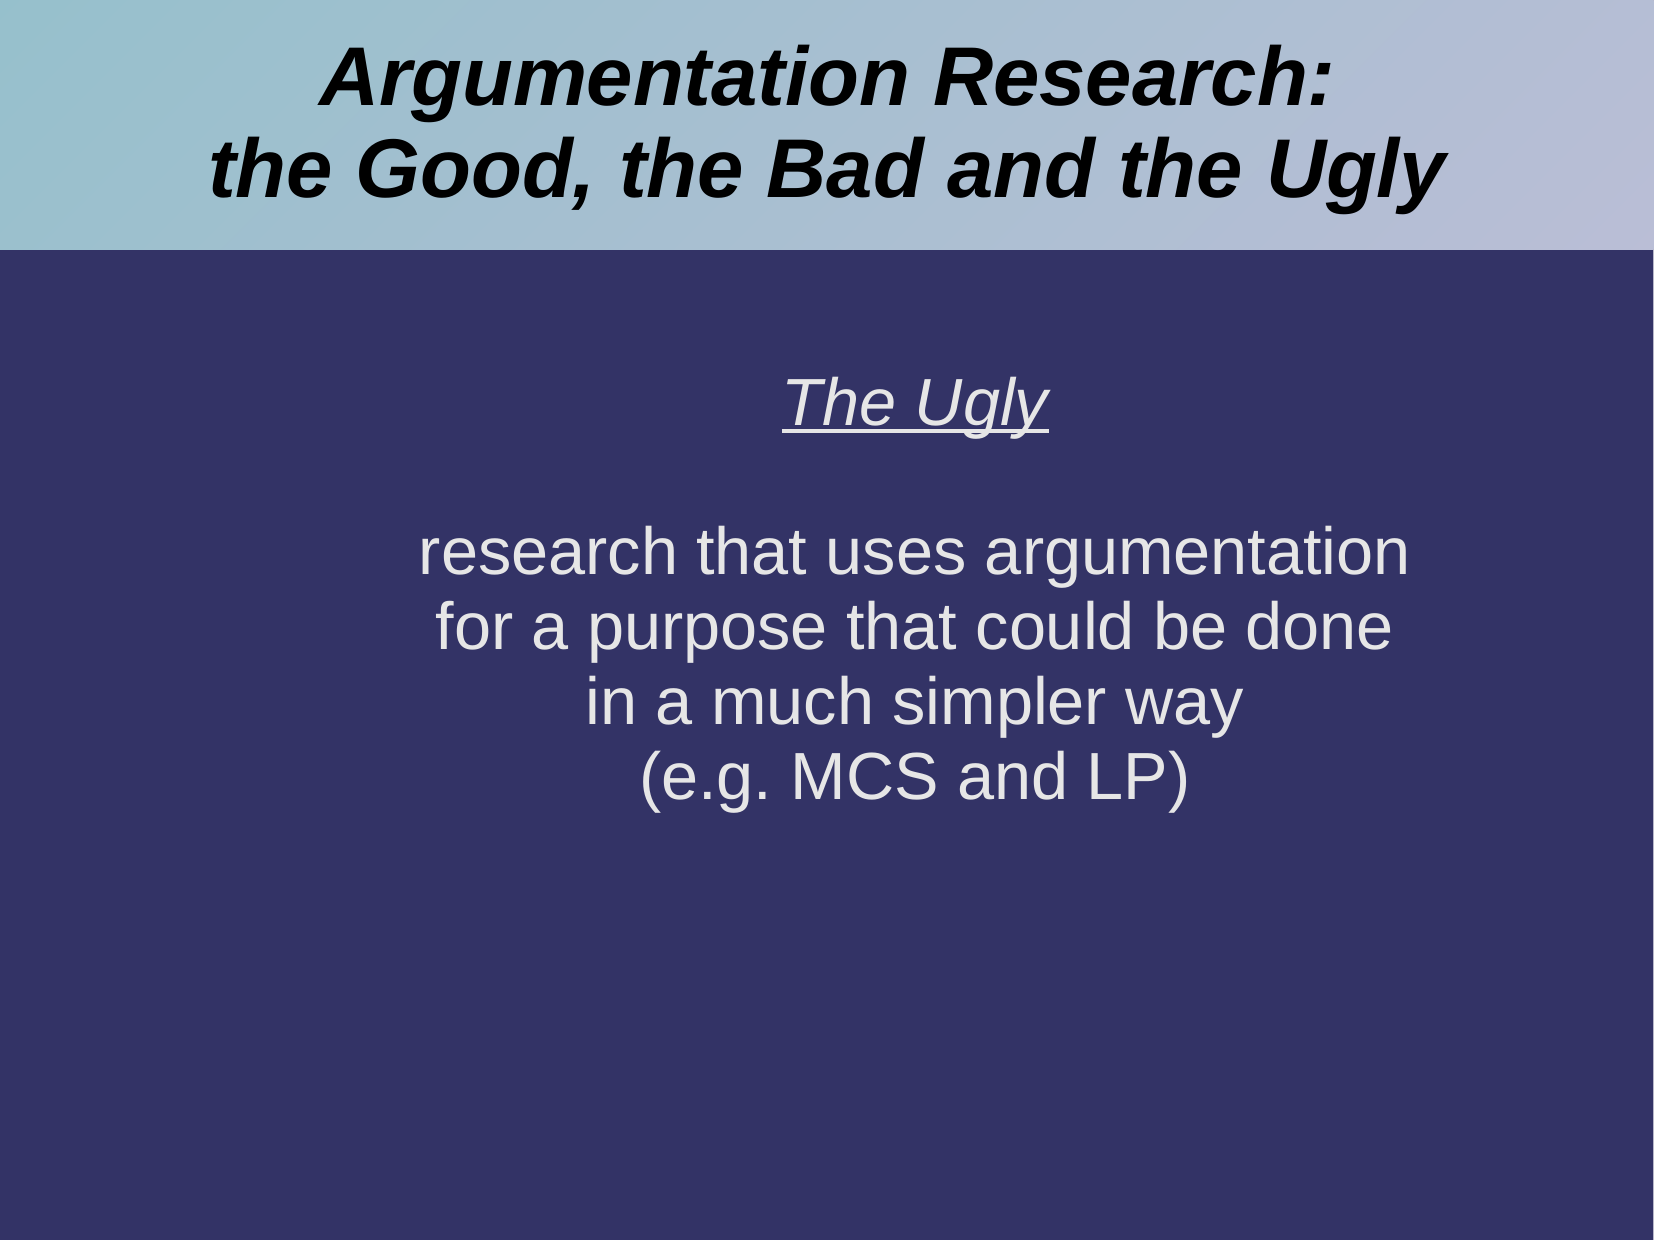

# Argumentation Research: the Good, the Bad and the Ugly
The Ugly
research that uses argumentation
for a purpose that could be done
in a much simpler way
(e.g. MCS and LP)